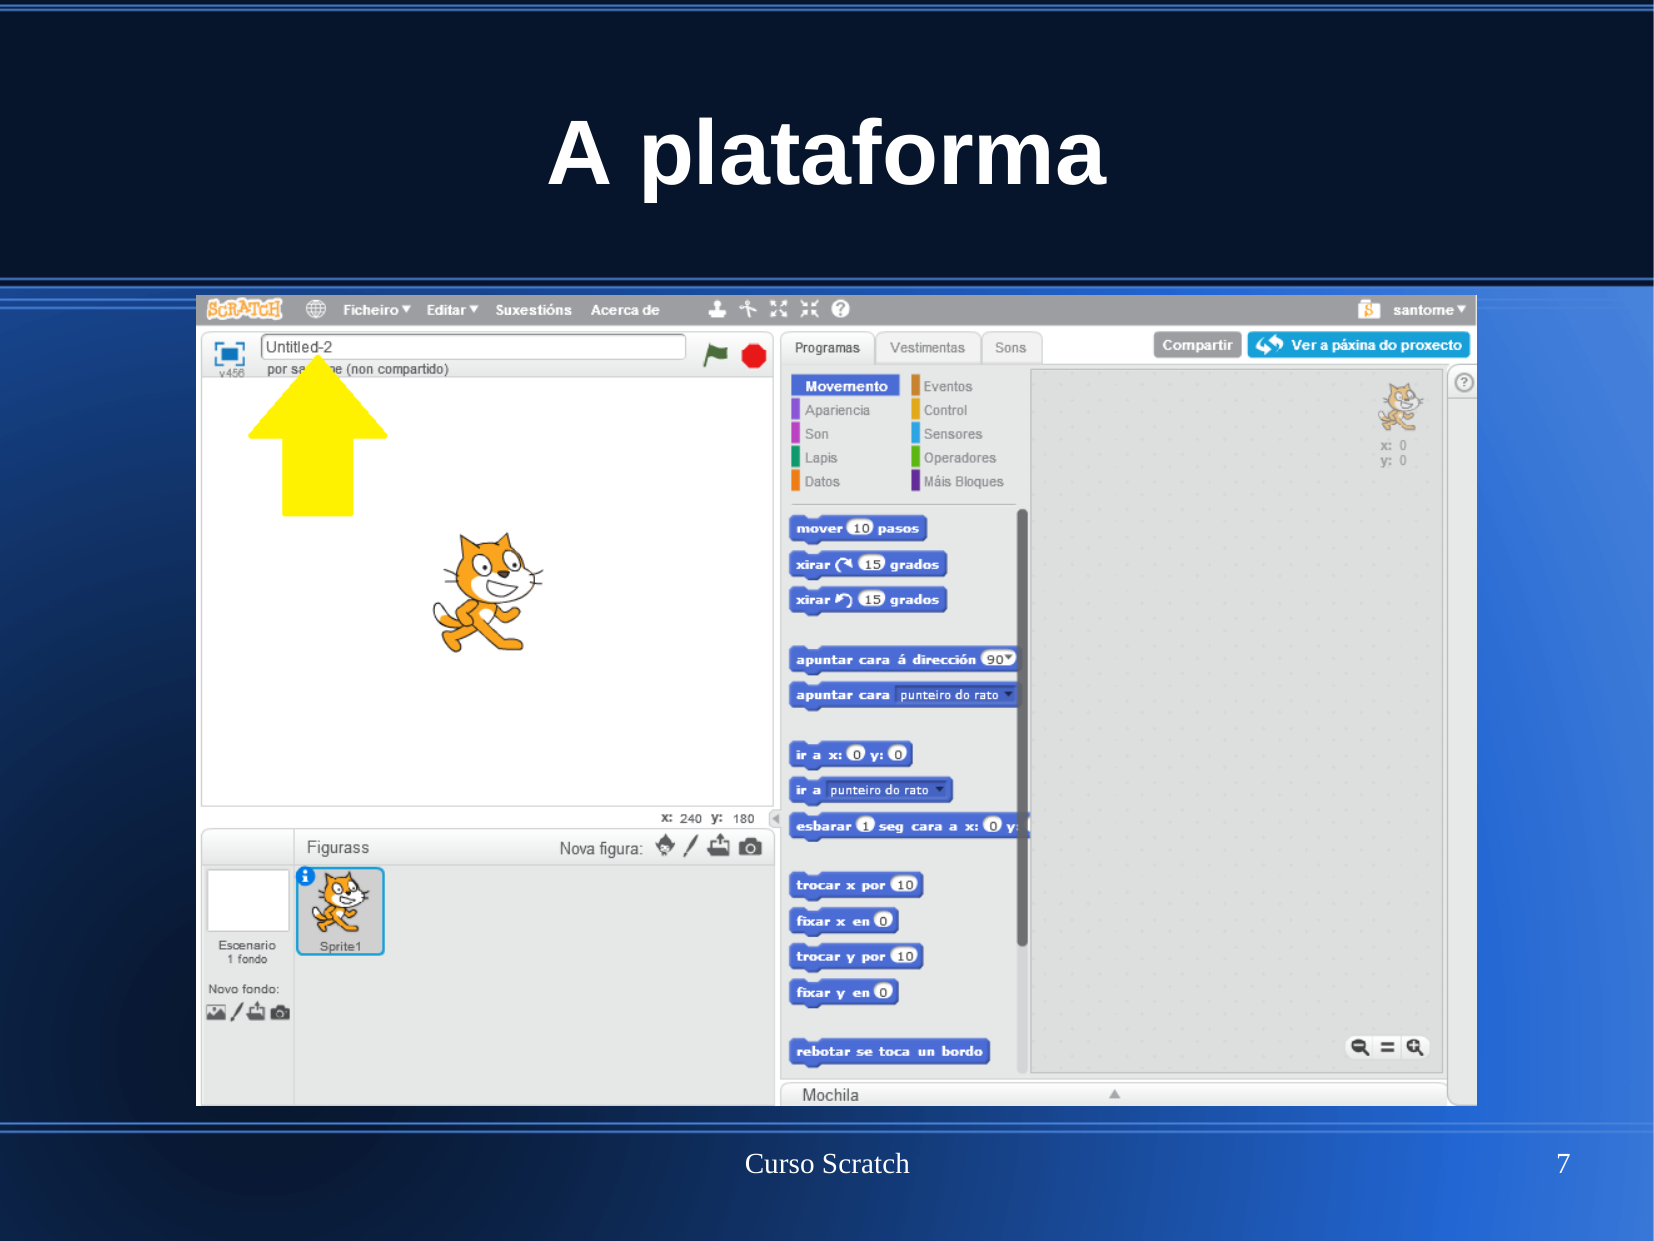

# A plataforma
O primeiro será escoller o idioma da aplicación
Curso Scratch
7